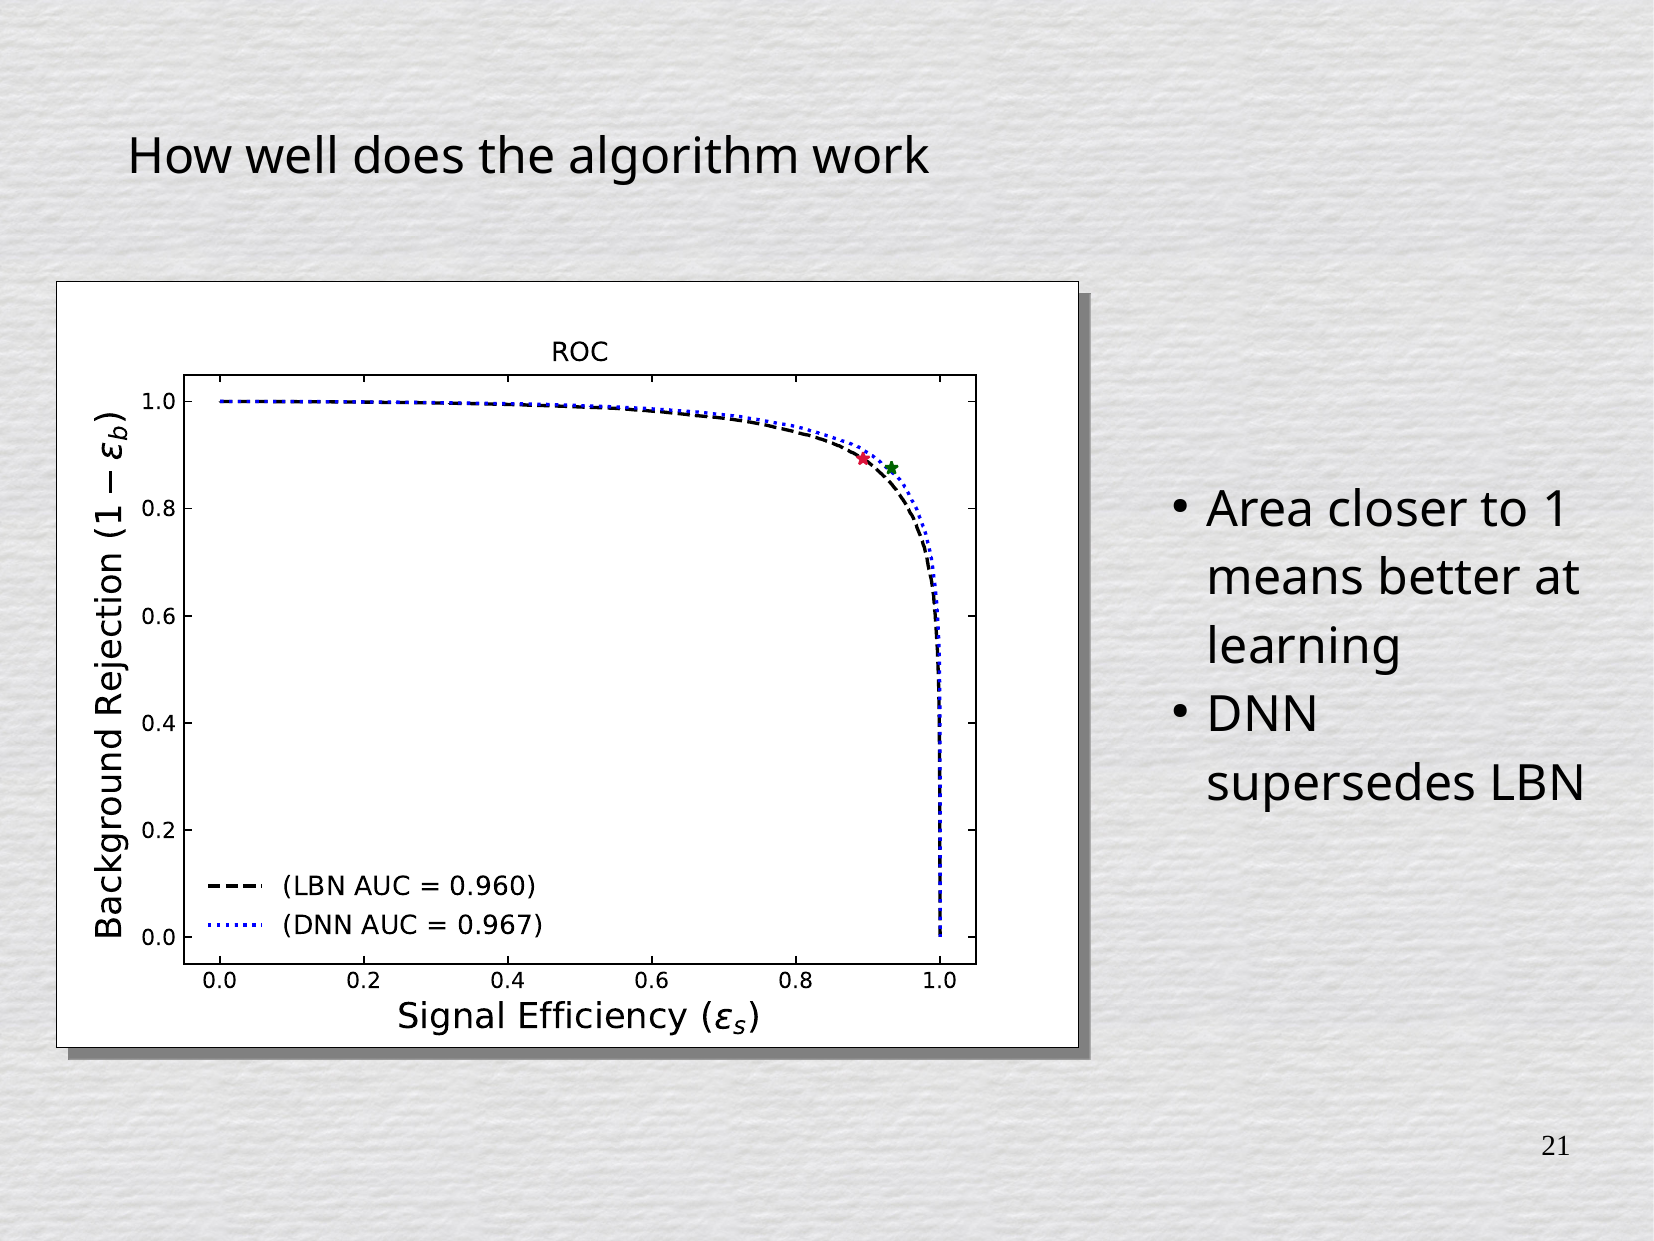

How well does the algorithm work
Area closer to 1 means better at learning
DNN supersedes LBN
21